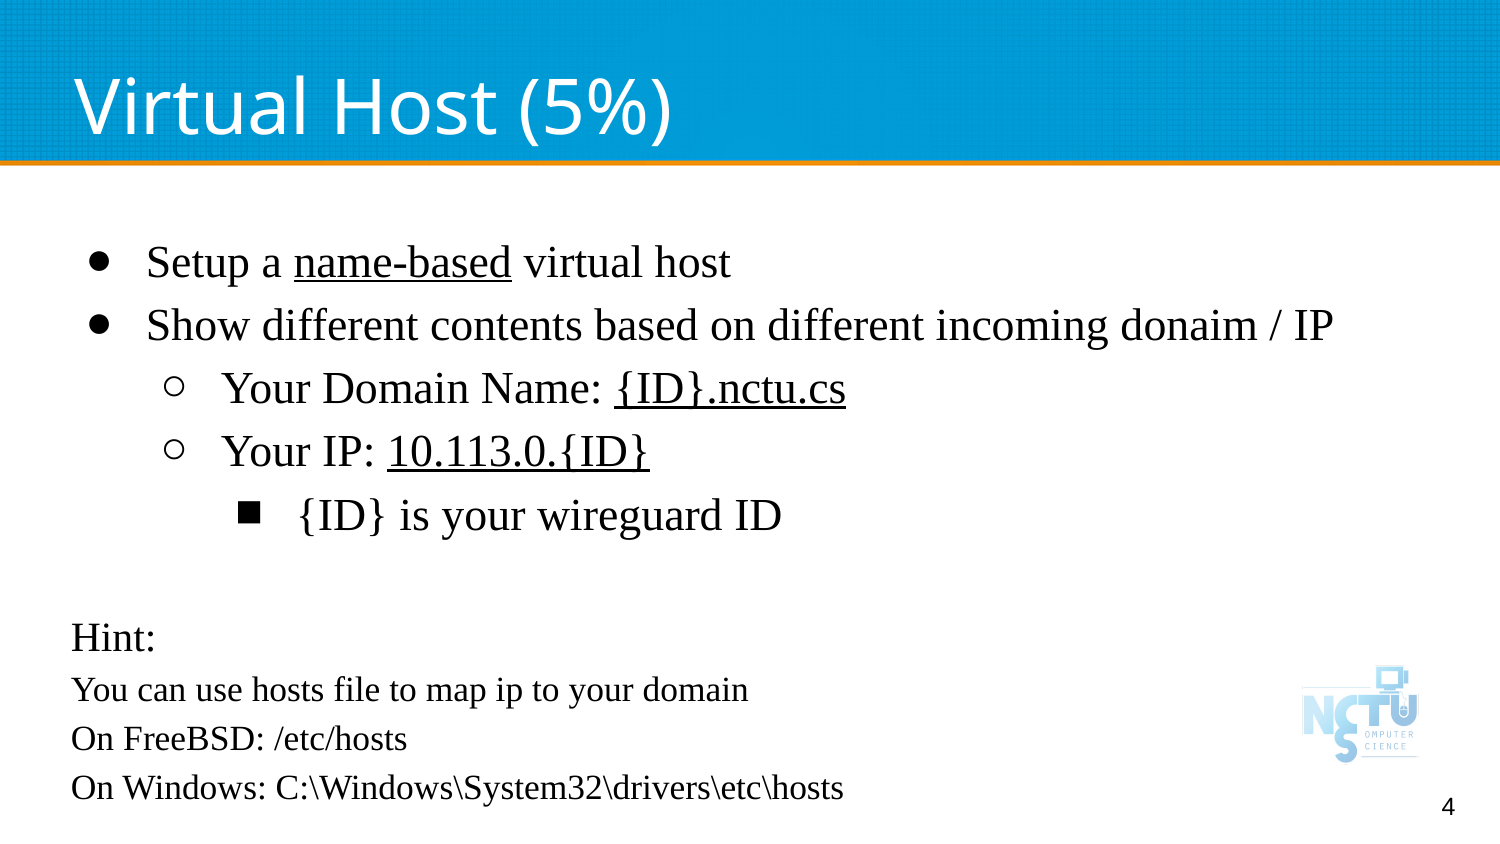

# Virtual Host (5%)
Setup a name-based virtual host
Show different contents based on different incoming donaim / IP
Your Domain Name: {ID}.nctu.cs
Your IP: 10.113.0.{ID}
{ID} is your wireguard ID
Hint:
You can use hosts file to map ip to your domain
On FreeBSD: /etc/hosts
On Windows: C:\Windows\System32\drivers\etc\hosts